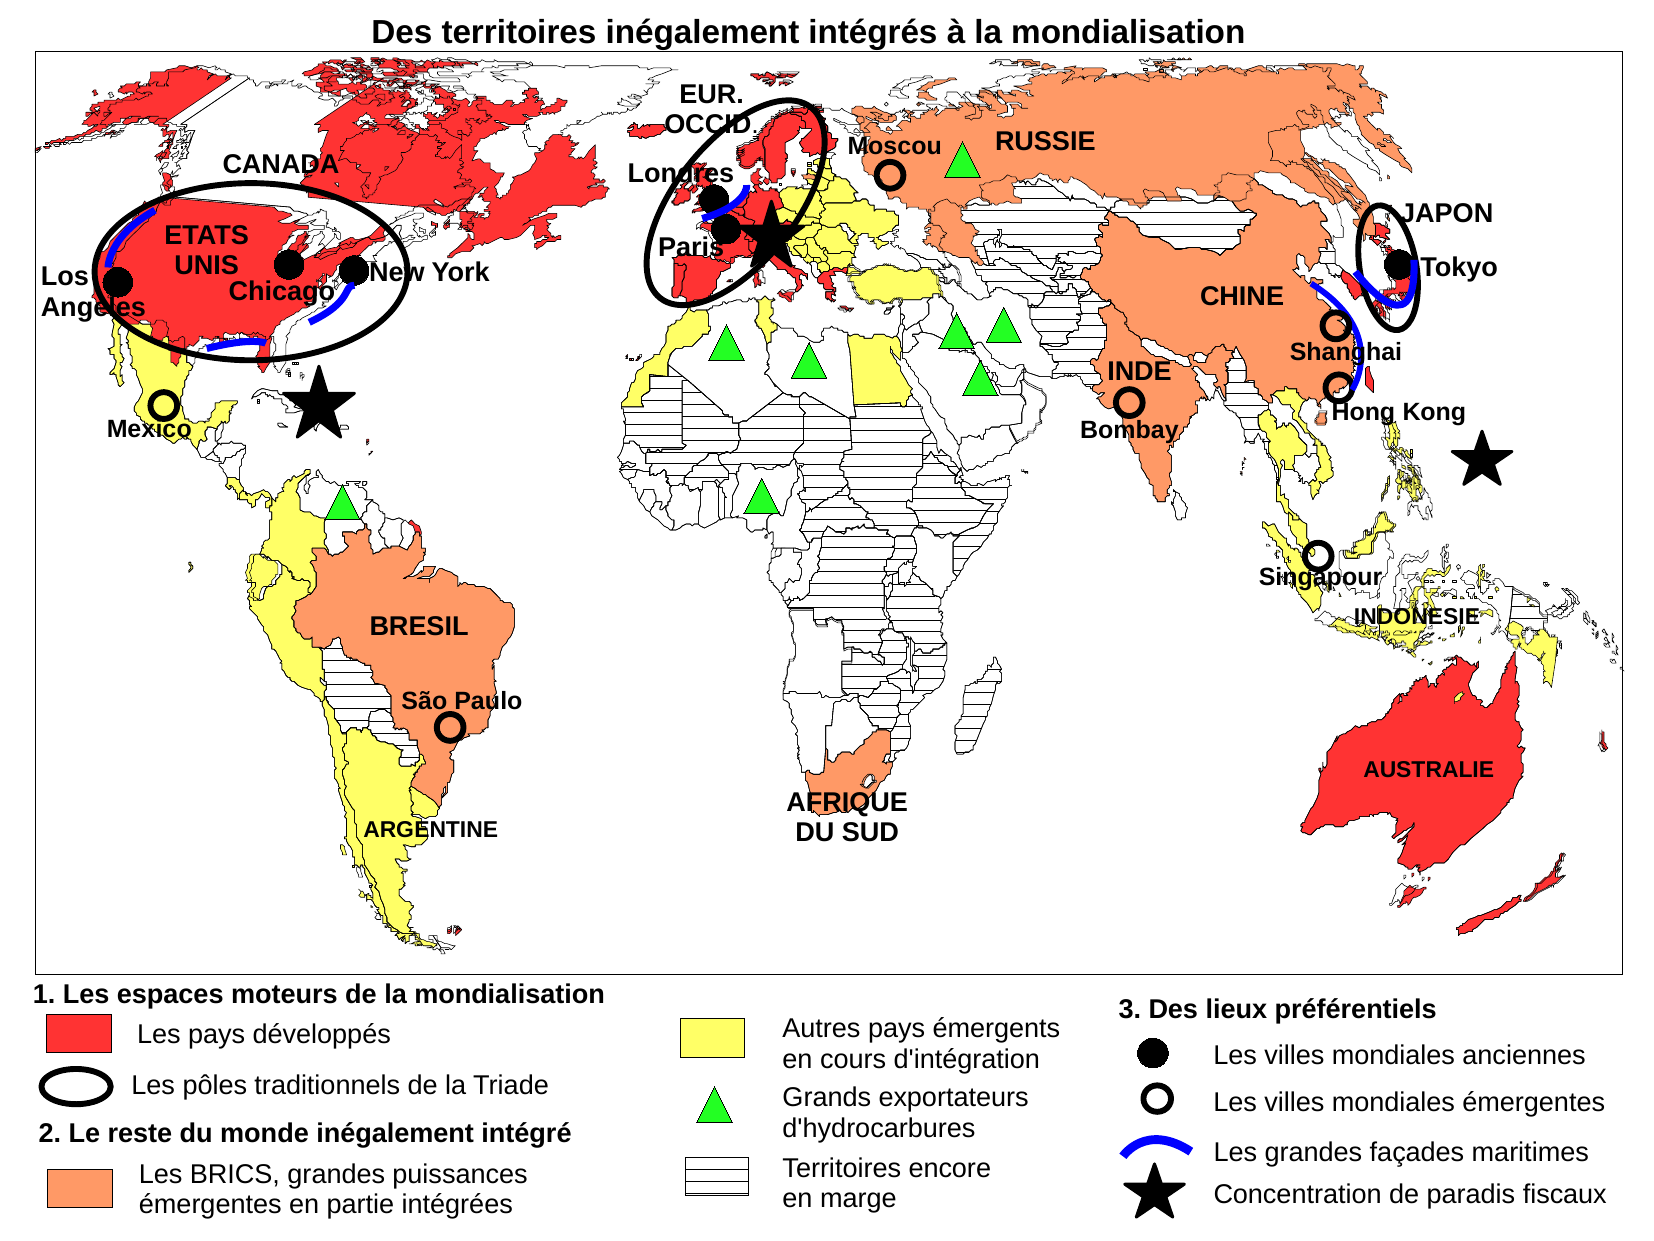

Des territoires inégalement intégrés à la mondialisation
EUR.
OCCID.
RUSSIE
Moscou
CANADA
Londres
JAPON
ETATS
UNIS
Paris
Tokyo
New York
 Los
 Angeles
Chicago
CHINE
Shanghai
INDE
Hong Kong
Mexico
Bombay
Singapour
INDONESIE
BRESIL
São Paulo
AUSTRALIE
AFRIQUE DU SUD
ARGENTINE
1. Les espaces moteurs de la mondialisation
3. Des lieux préférentiels
Autres pays émergents
en cours d'intégration
Les pays développés
Les villes mondiales anciennes
Les pôles traditionnels de la Triade
Grands exportateurs
d'hydrocarbures
Les villes mondiales émergentes
2. Le reste du monde inégalement intégré
Les grandes façades maritimes
Territoires encore
en marge
Les BRICS, grandes puissances
émergentes en partie intégrées
Concentration de paradis fiscaux